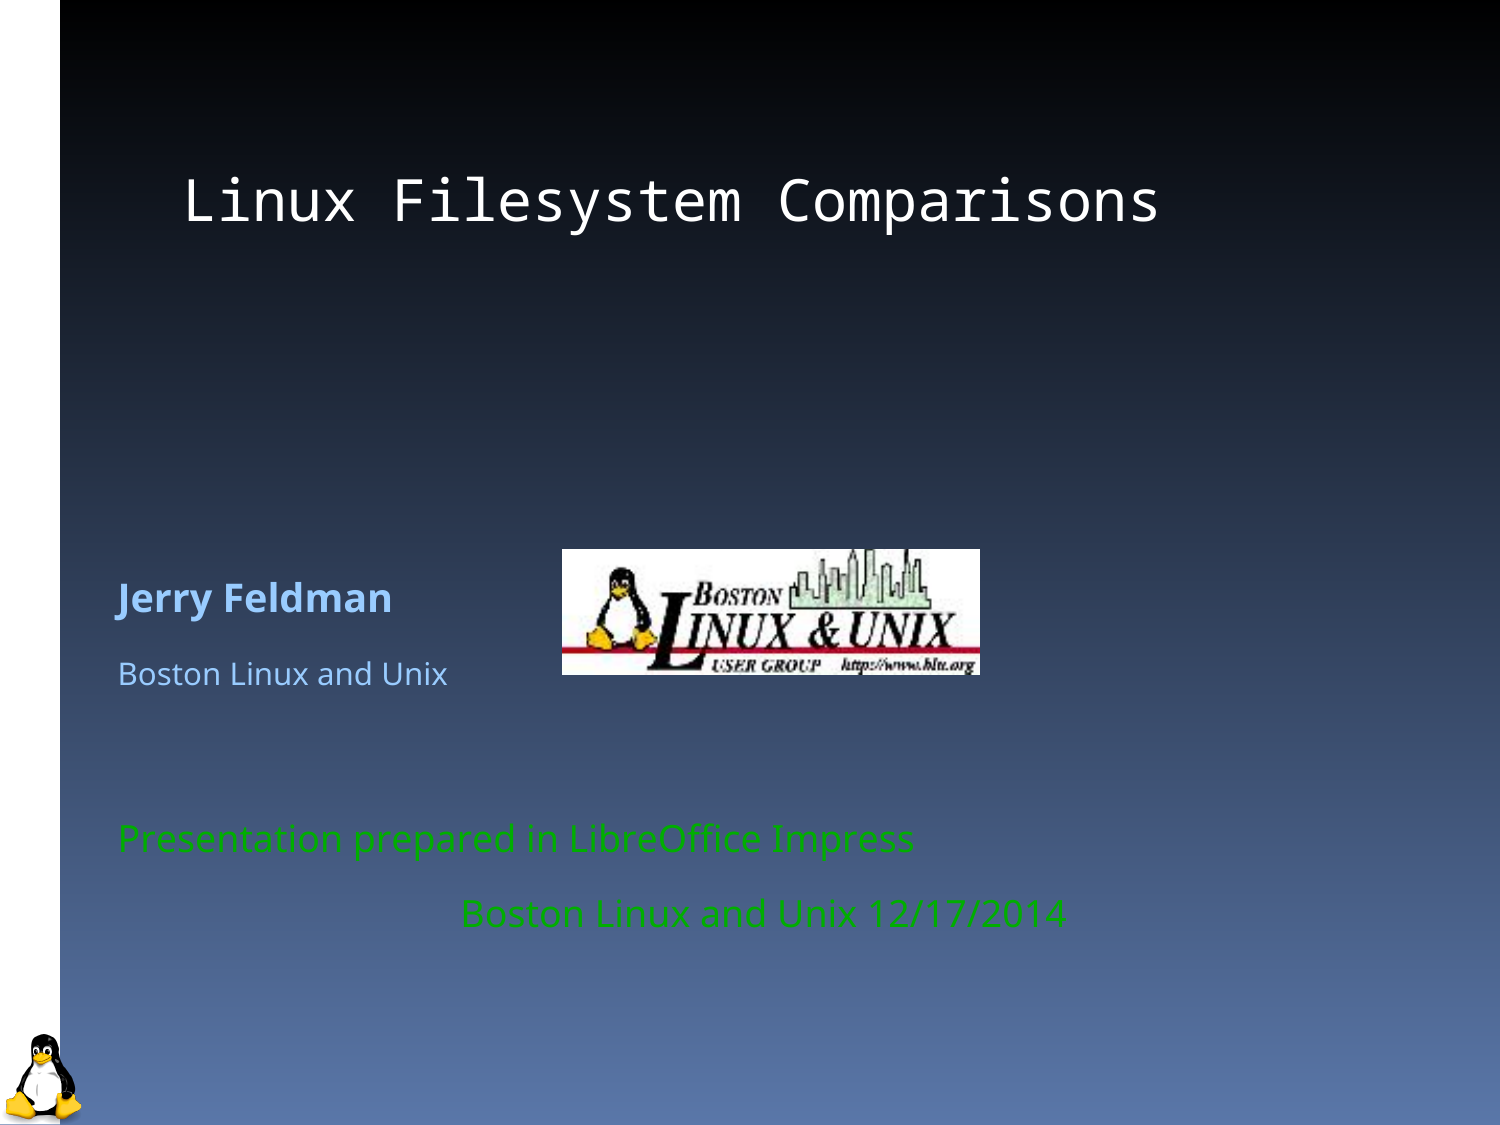

# Linux Filesystem Comparisons
Jerry Feldman
Boston Linux and Unix
Presentation prepared in LibreOffice Impress
Boston Linux and Unix 12/17/2014